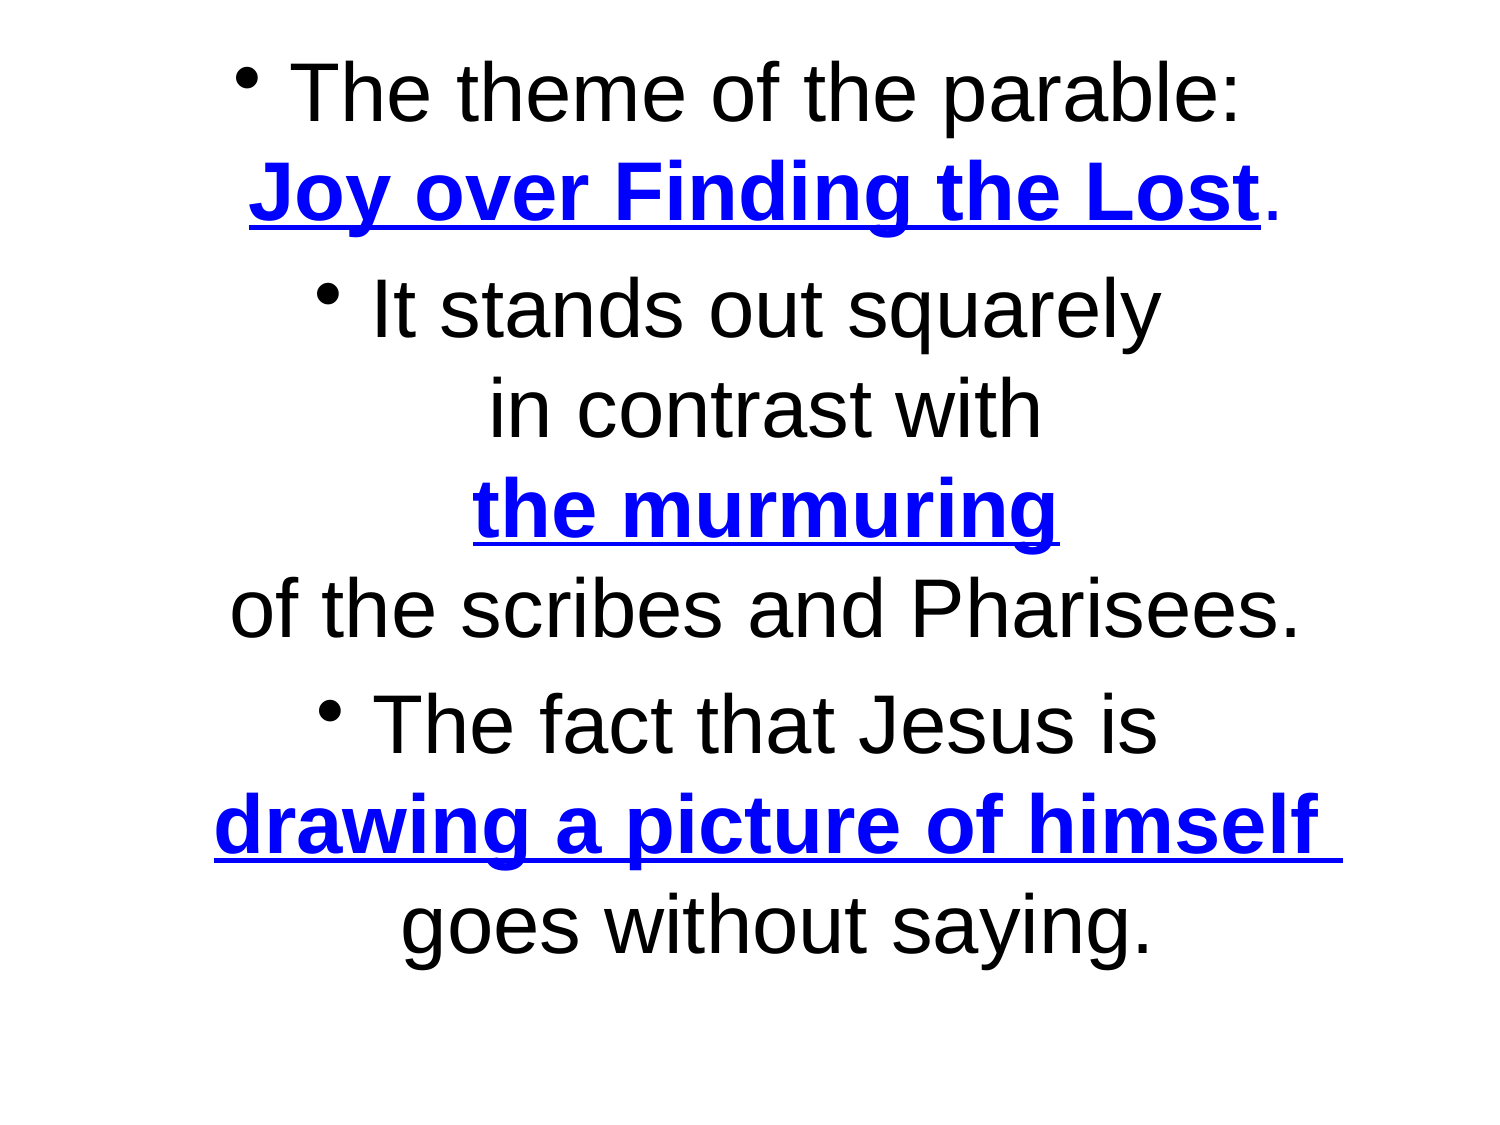

# The theme of the parable: Joy over Finding the Lost.
It stands out squarely
in contrast with
the murmuring
of the scribes and Pharisees.
The fact that Jesus is
drawing a picture of himself
goes without saying.